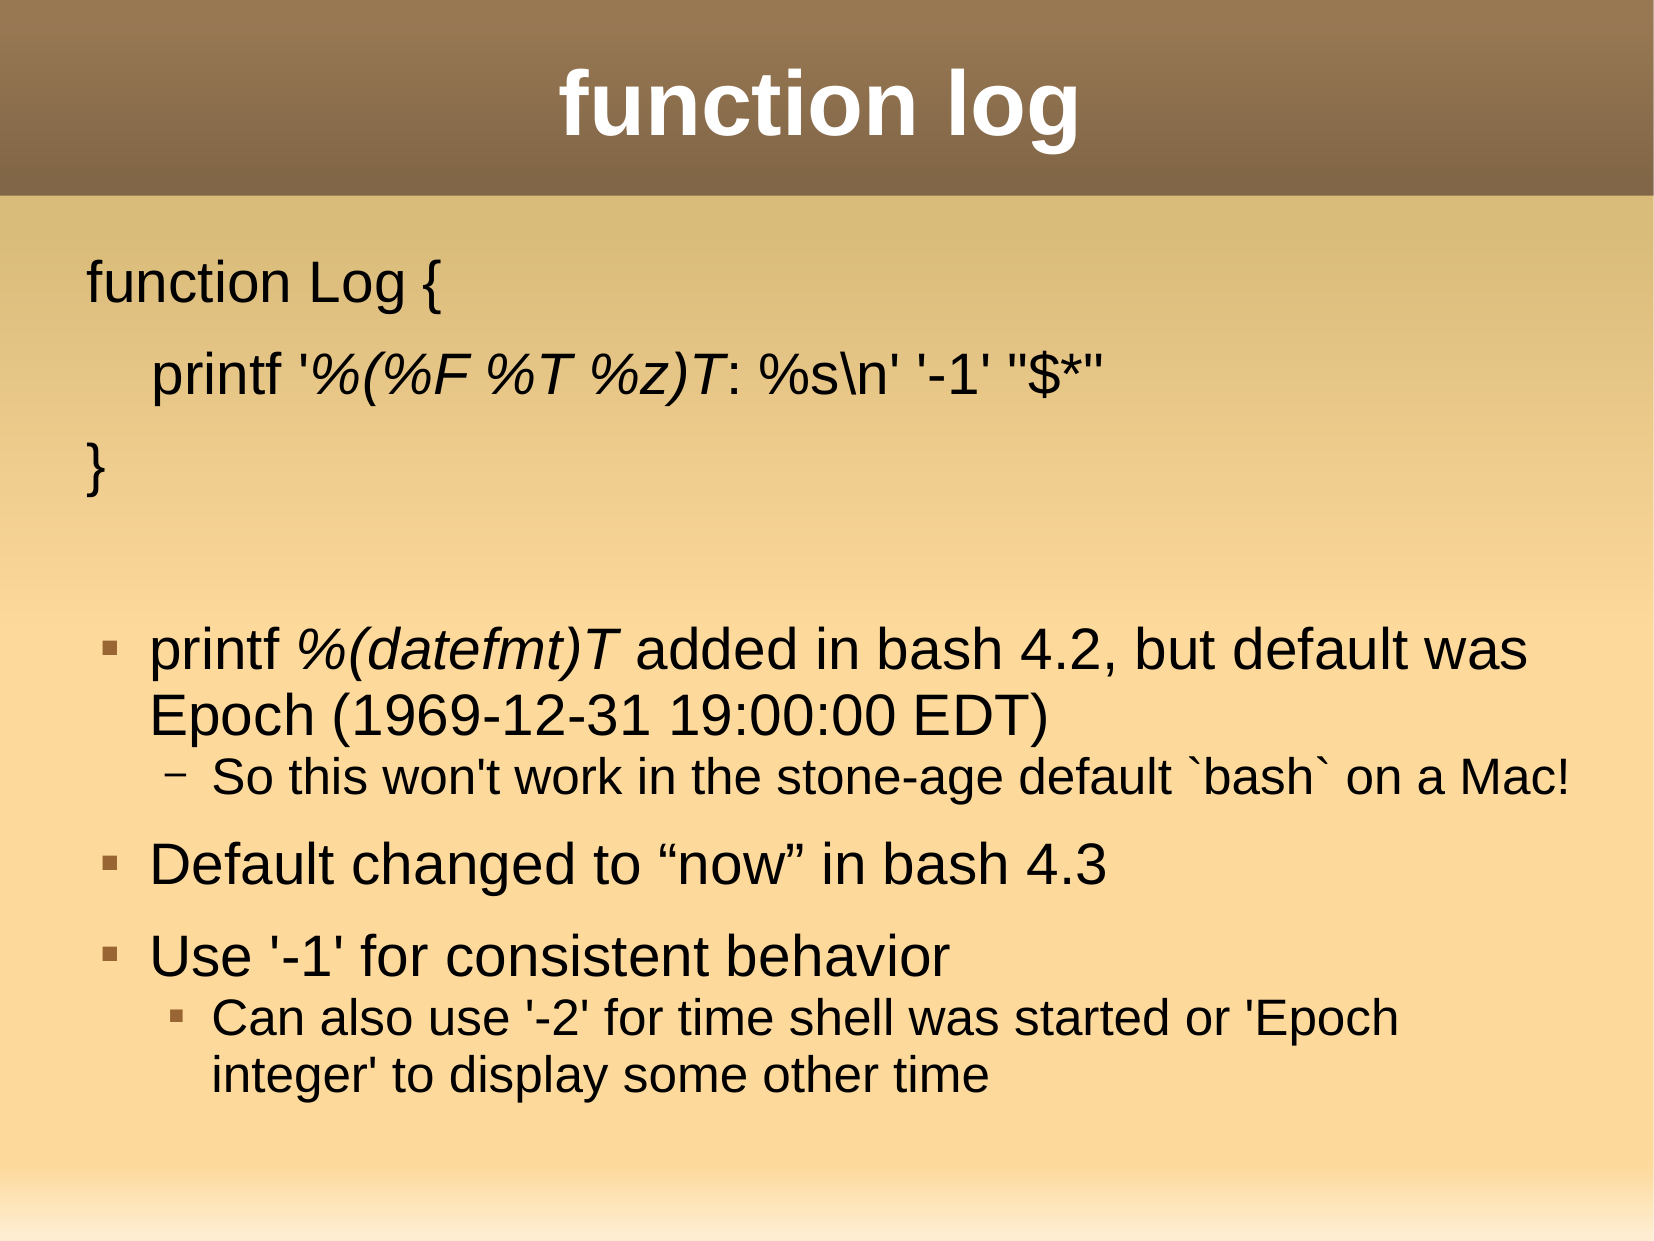

# function log
function Log {
 printf '%(%F %T %z)T: %s\n' '-1' "$*"
}
printf %(datefmt)T added in bash 4.2, but default was Epoch (1969-12-31 19:00:00 EDT)
So this won't work in the stone-age default `bash` on a Mac!
Default changed to “now” in bash 4.3
Use '-1' for consistent behavior
Can also use '-2' for time shell was started or 'Epoch integer' to display some other time